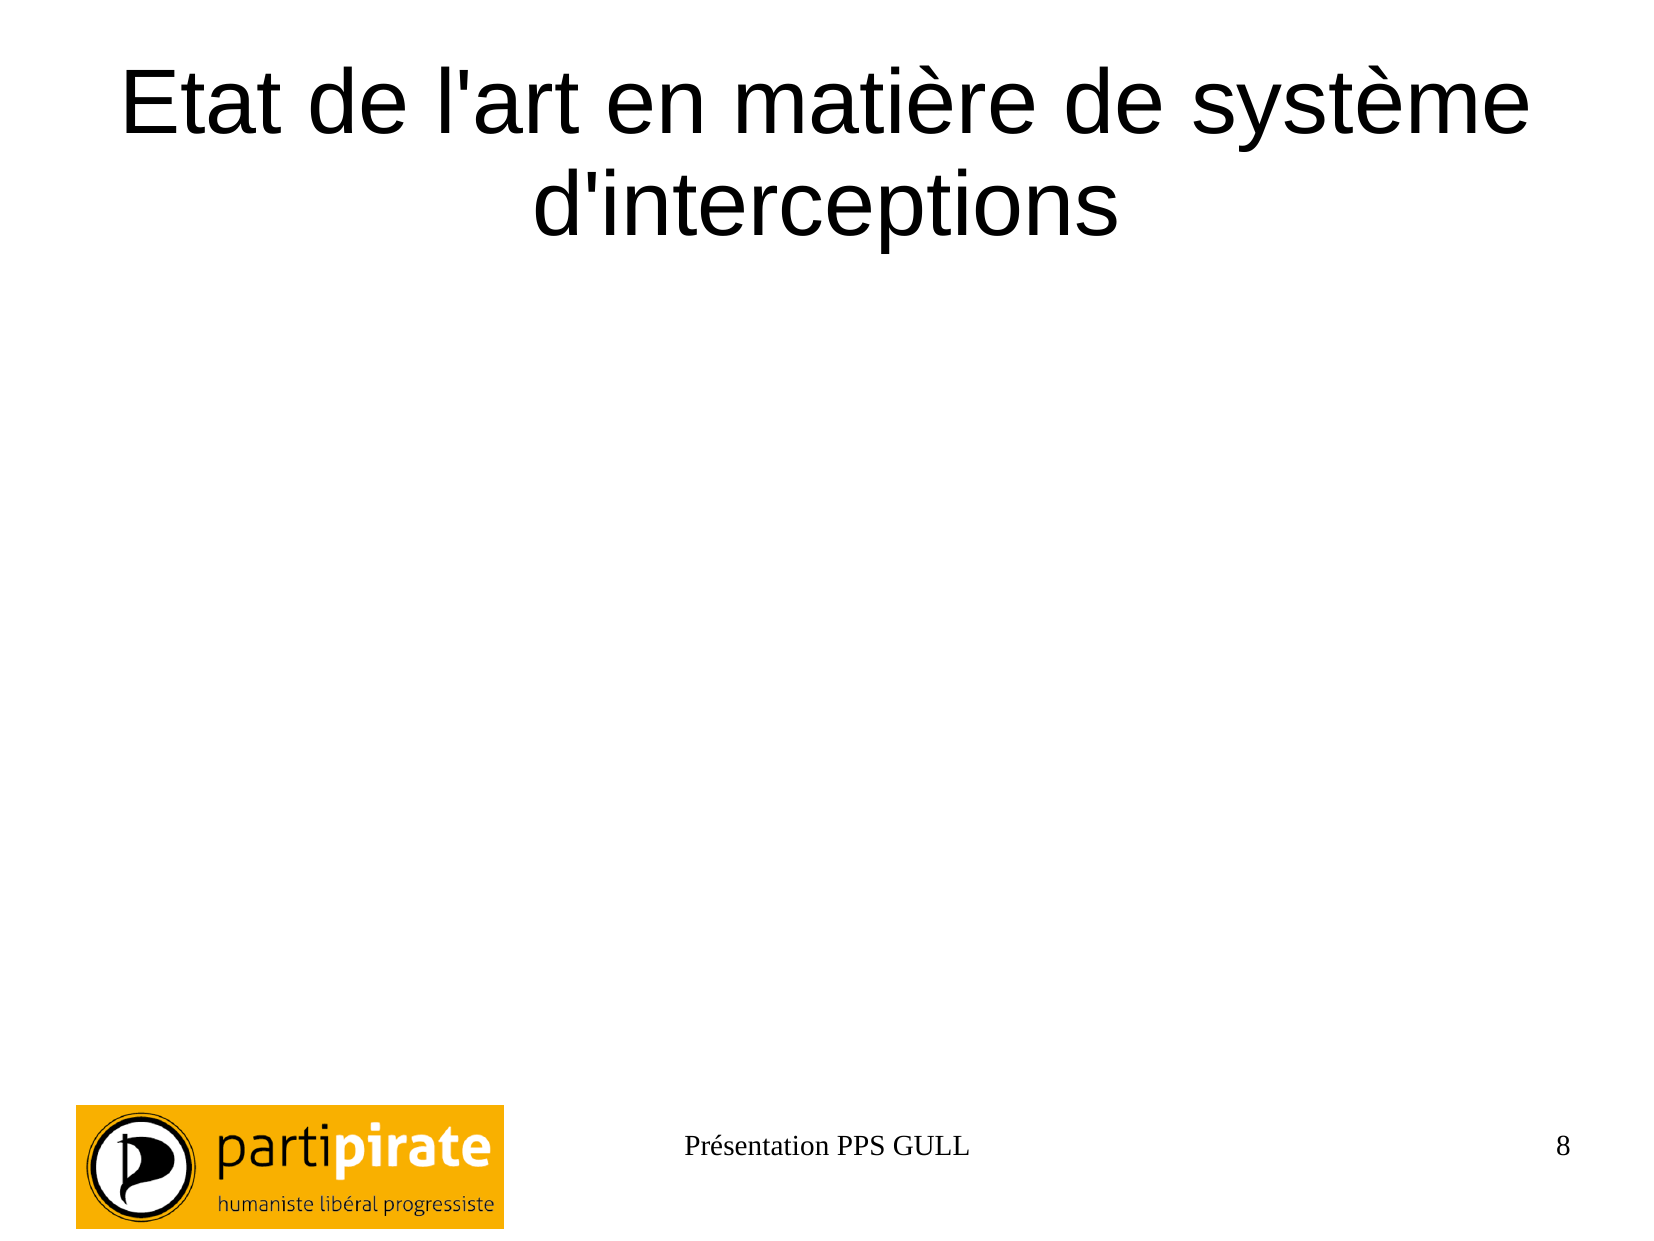

# Etat de l'art en matière de système d'interceptions
Présentation PPS GULL
8